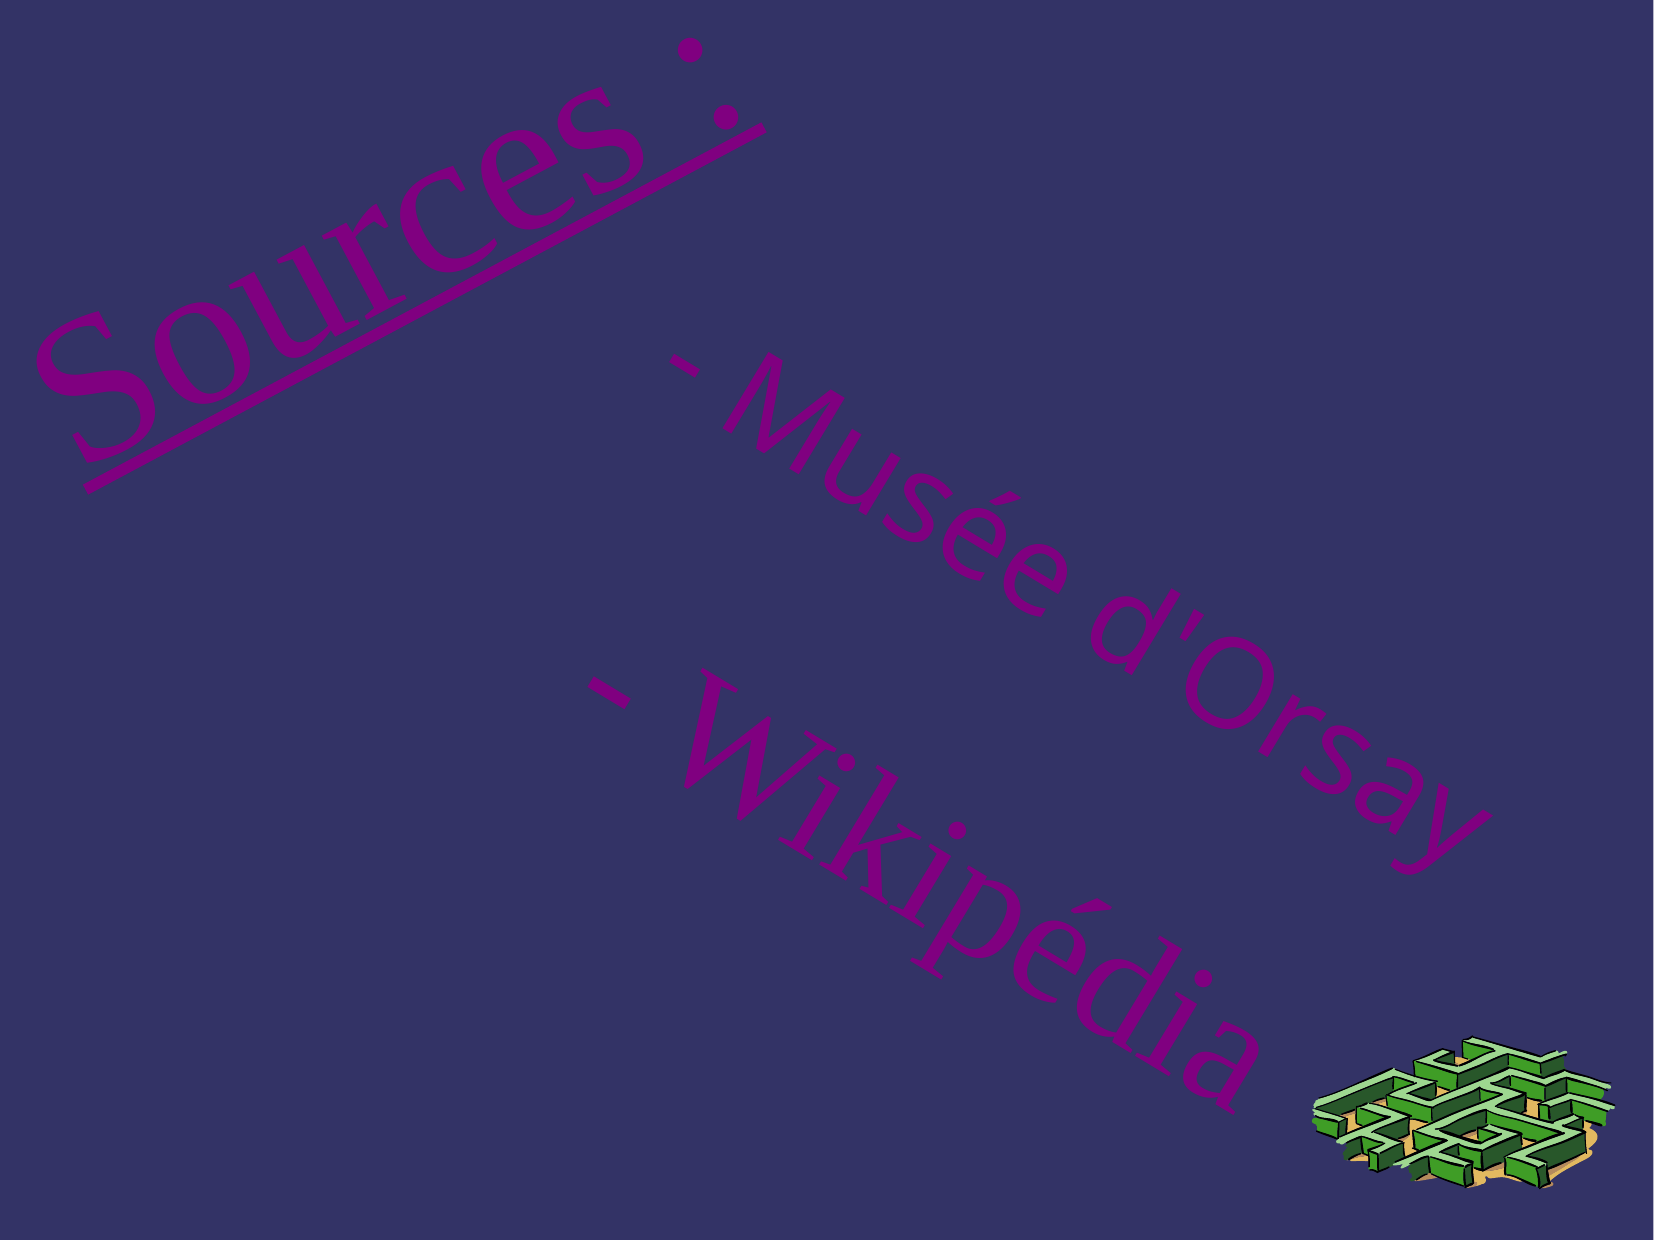

Sources :
- Musée d'Orsay
- Wikipédia